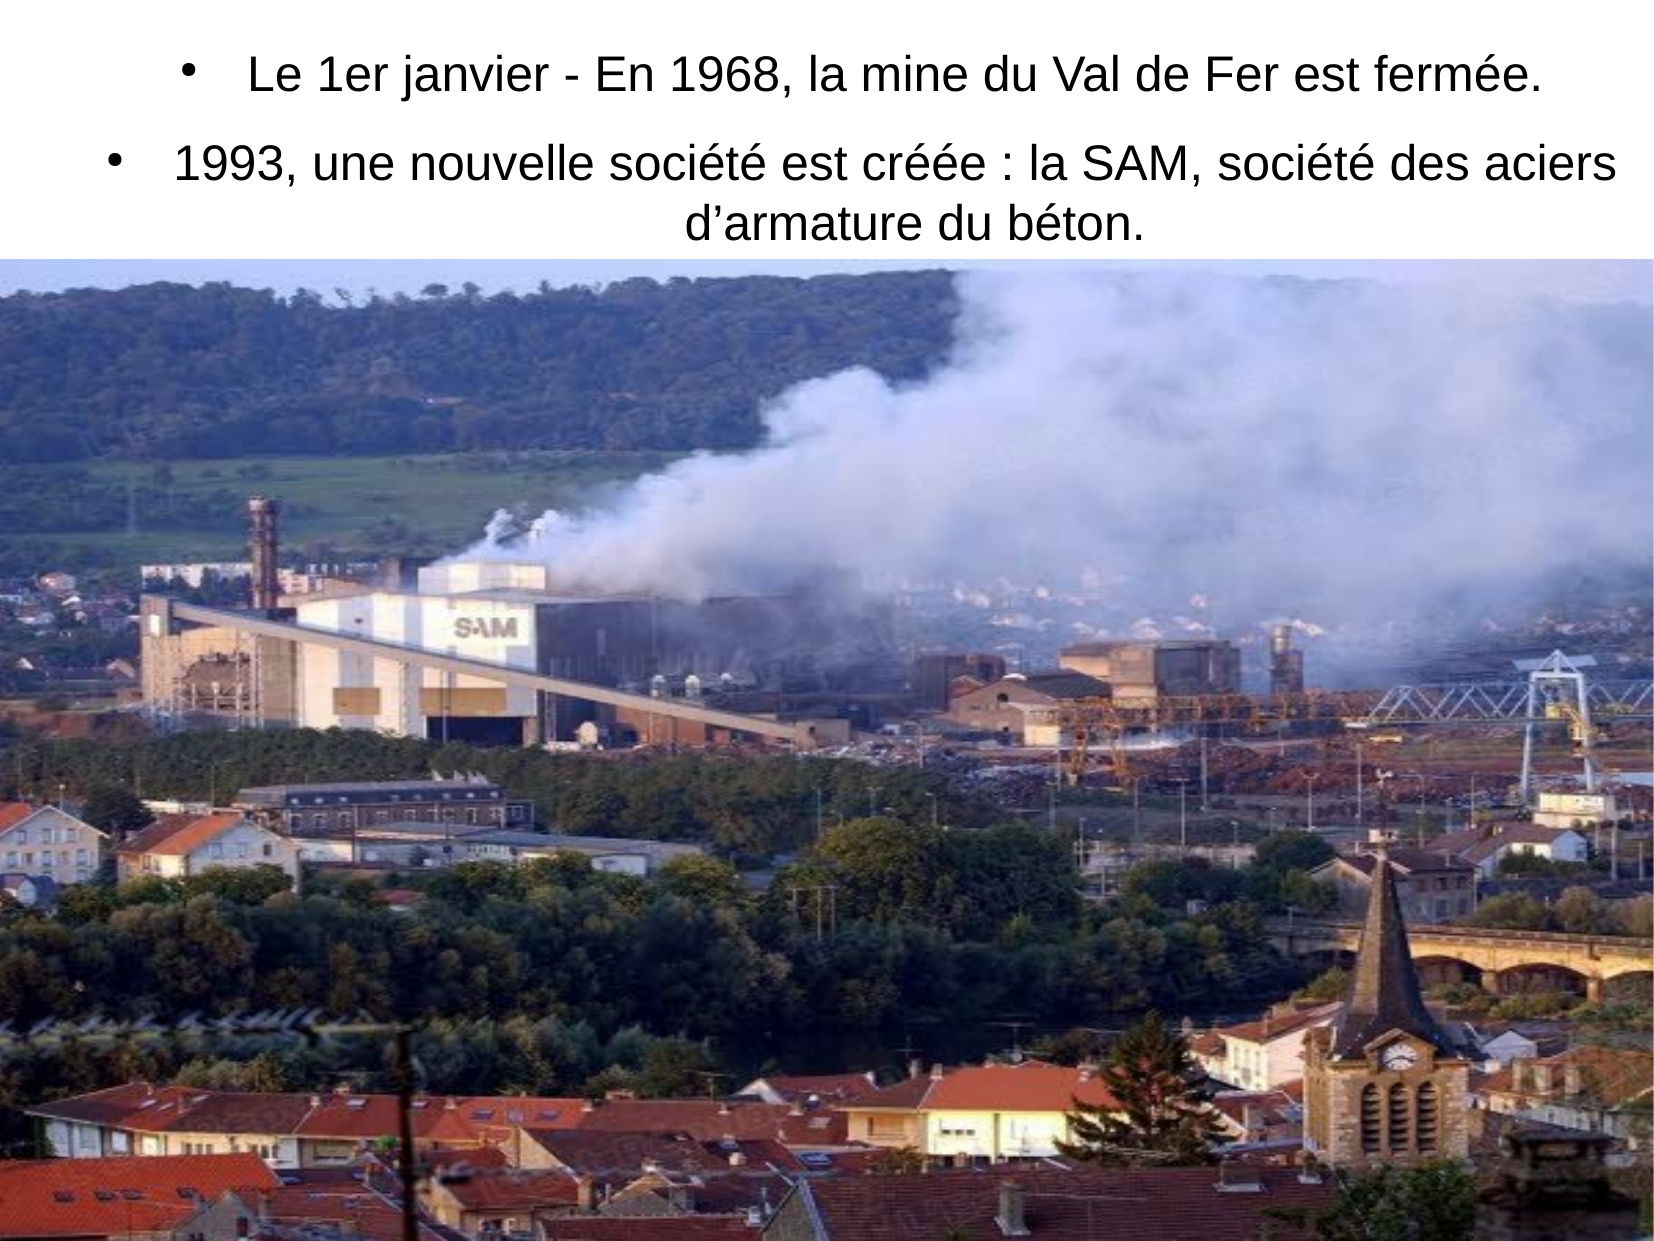

# Le 1er janvier - En 1968, la mine du Val de Fer est fermée.
 1993, une nouvelle société est créée : la SAM, société des aciers d’armature du béton.